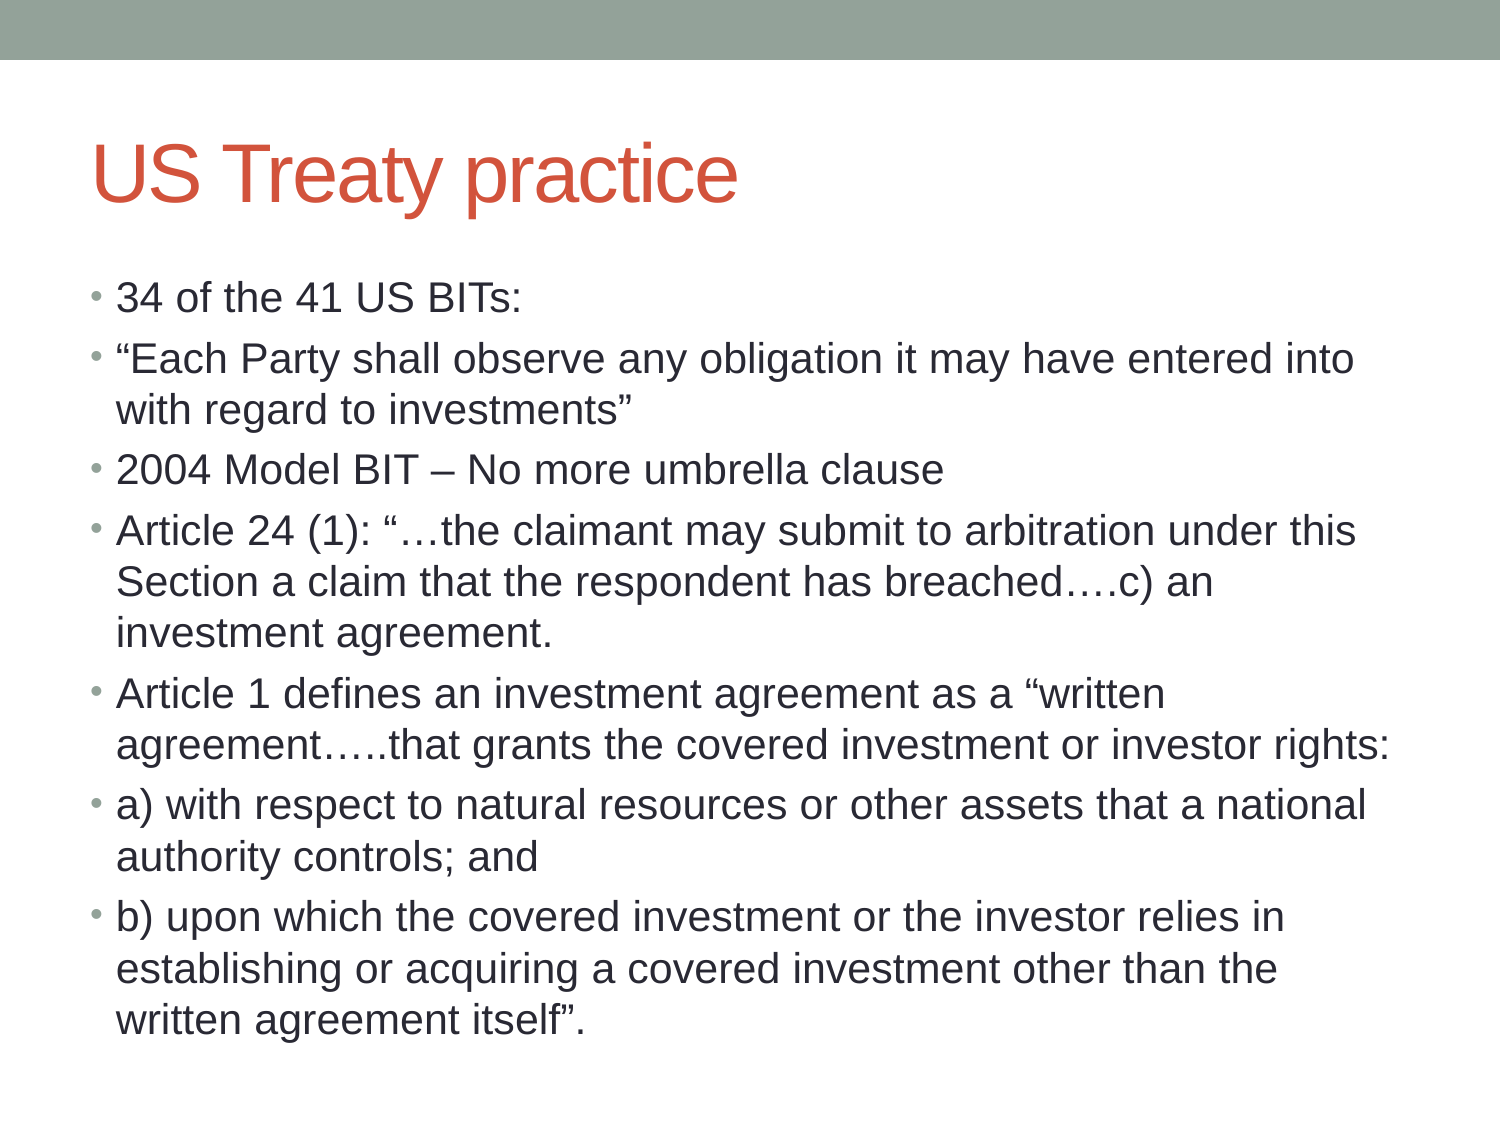

# US Treaty practice
34 of the 41 US BITs:
“Each Party shall observe any obligation it may have entered into with regard to investments”
2004 Model BIT – No more umbrella clause
Article 24 (1): “…the claimant may submit to arbitration under this Section a claim that the respondent has breached….c) an investment agreement.
Article 1 defines an investment agreement as a “written agreement…..that grants the covered investment or investor rights:
a) with respect to natural resources or other assets that a national authority controls; and
b) upon which the covered investment or the investor relies in establishing or acquiring a covered investment other than the written agreement itself”.